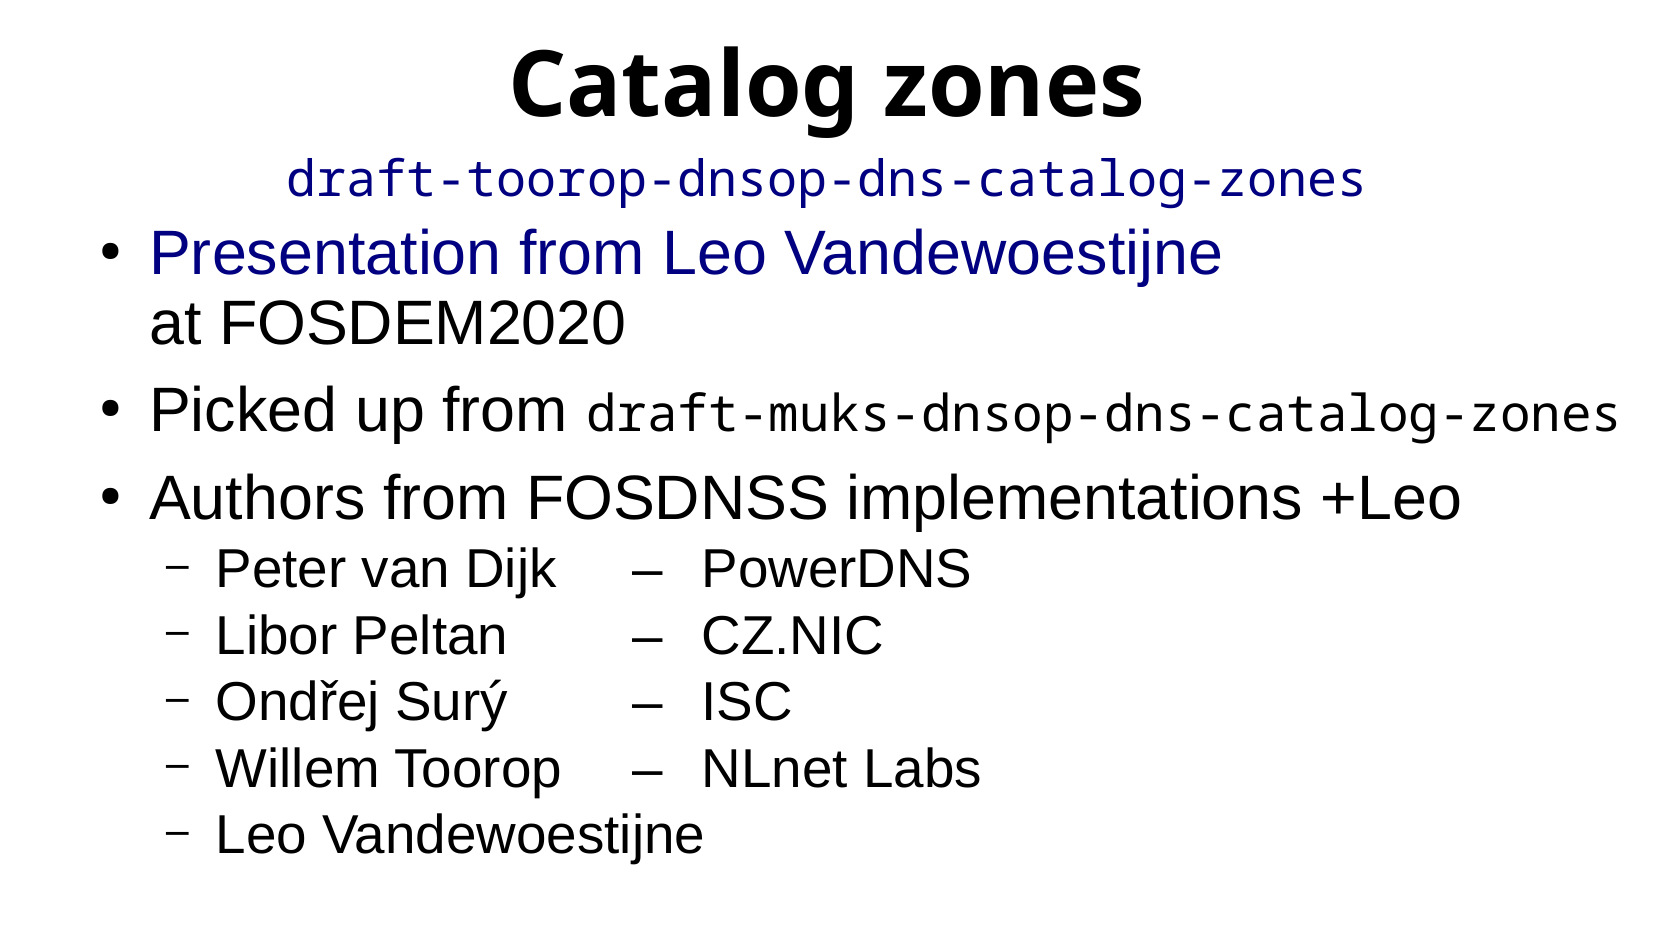

# Catalog zones draft-toorop-dnsop-dns-catalog-zones
Presentation from Leo Vandewoestijne
at FOSDEM2020
Picked up from draft-muks-dnsop-dns-catalog-zones
Authors from FOSDNSS implementations +Leo
Peter van Dijk		–	PowerDNS
Libor Peltan		–	CZ.NIC
Ondřej Surý		–	ISC
Willem Toorop		–	NLnet Labs
Leo Vandewoestijne